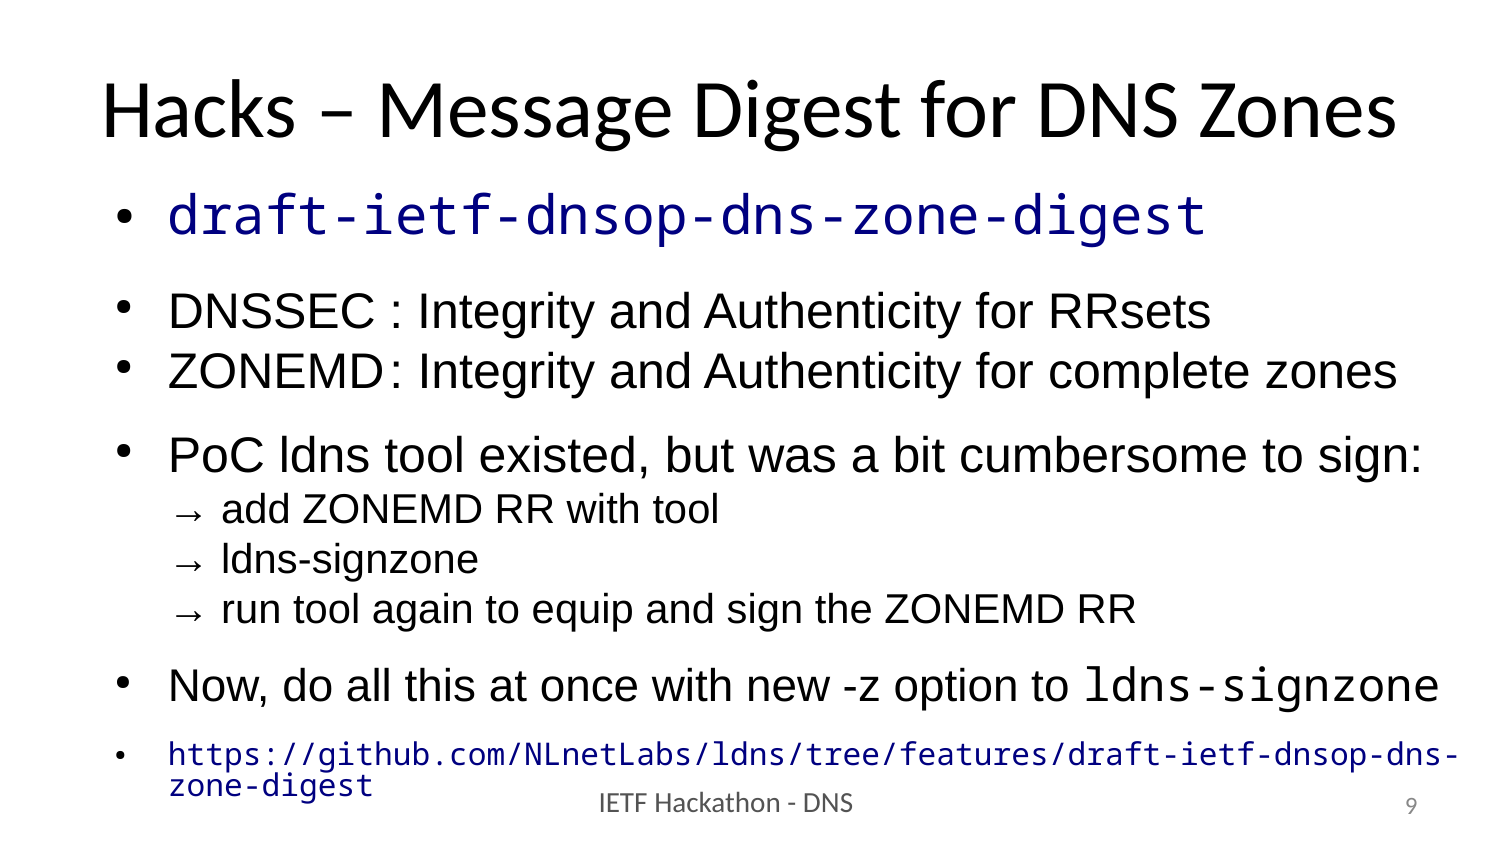

# Hacks – Message Digest for DNS Zones
draft-ietf-dnsop-dns-zone-digest
DNSSEC	: Integrity and Authenticity for RRsets
ZONEMD	: Integrity and Authenticity for complete zones
PoC ldns tool existed, but was a bit cumbersome to sign:
→ add ZONEMD RR with tool
→ ldns-signzone
→ run tool again to equip and sign the ZONEMD RR
Now, do all this at once with new -z option to ldns-signzone
https://github.com/NLnetLabs/ldns/tree/features/draft-ietf-dnsop-dns-zone-digest